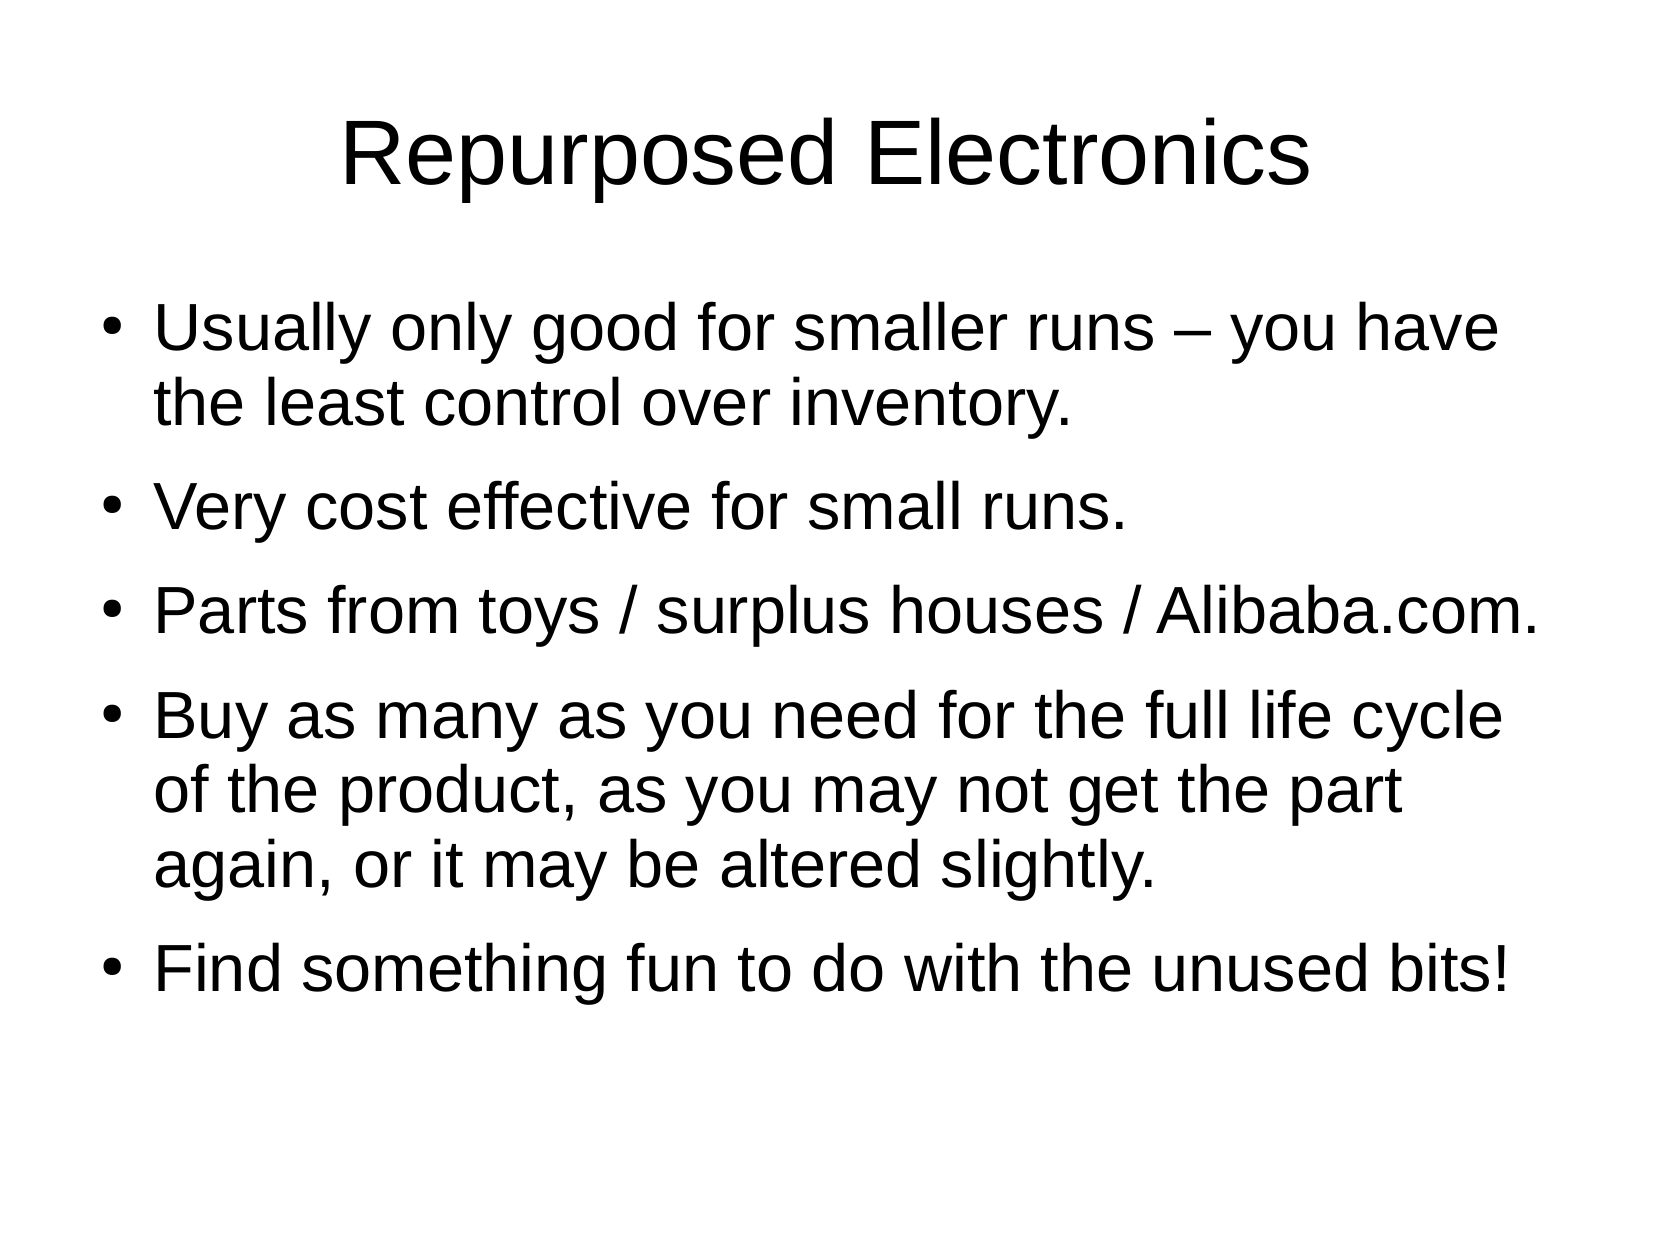

# Repurposed Electronics
Usually only good for smaller runs – you have the least control over inventory.
Very cost effective for small runs.
Parts from toys / surplus houses / Alibaba.com.
Buy as many as you need for the full life cycle of the product, as you may not get the part again, or it may be altered slightly.
Find something fun to do with the unused bits!